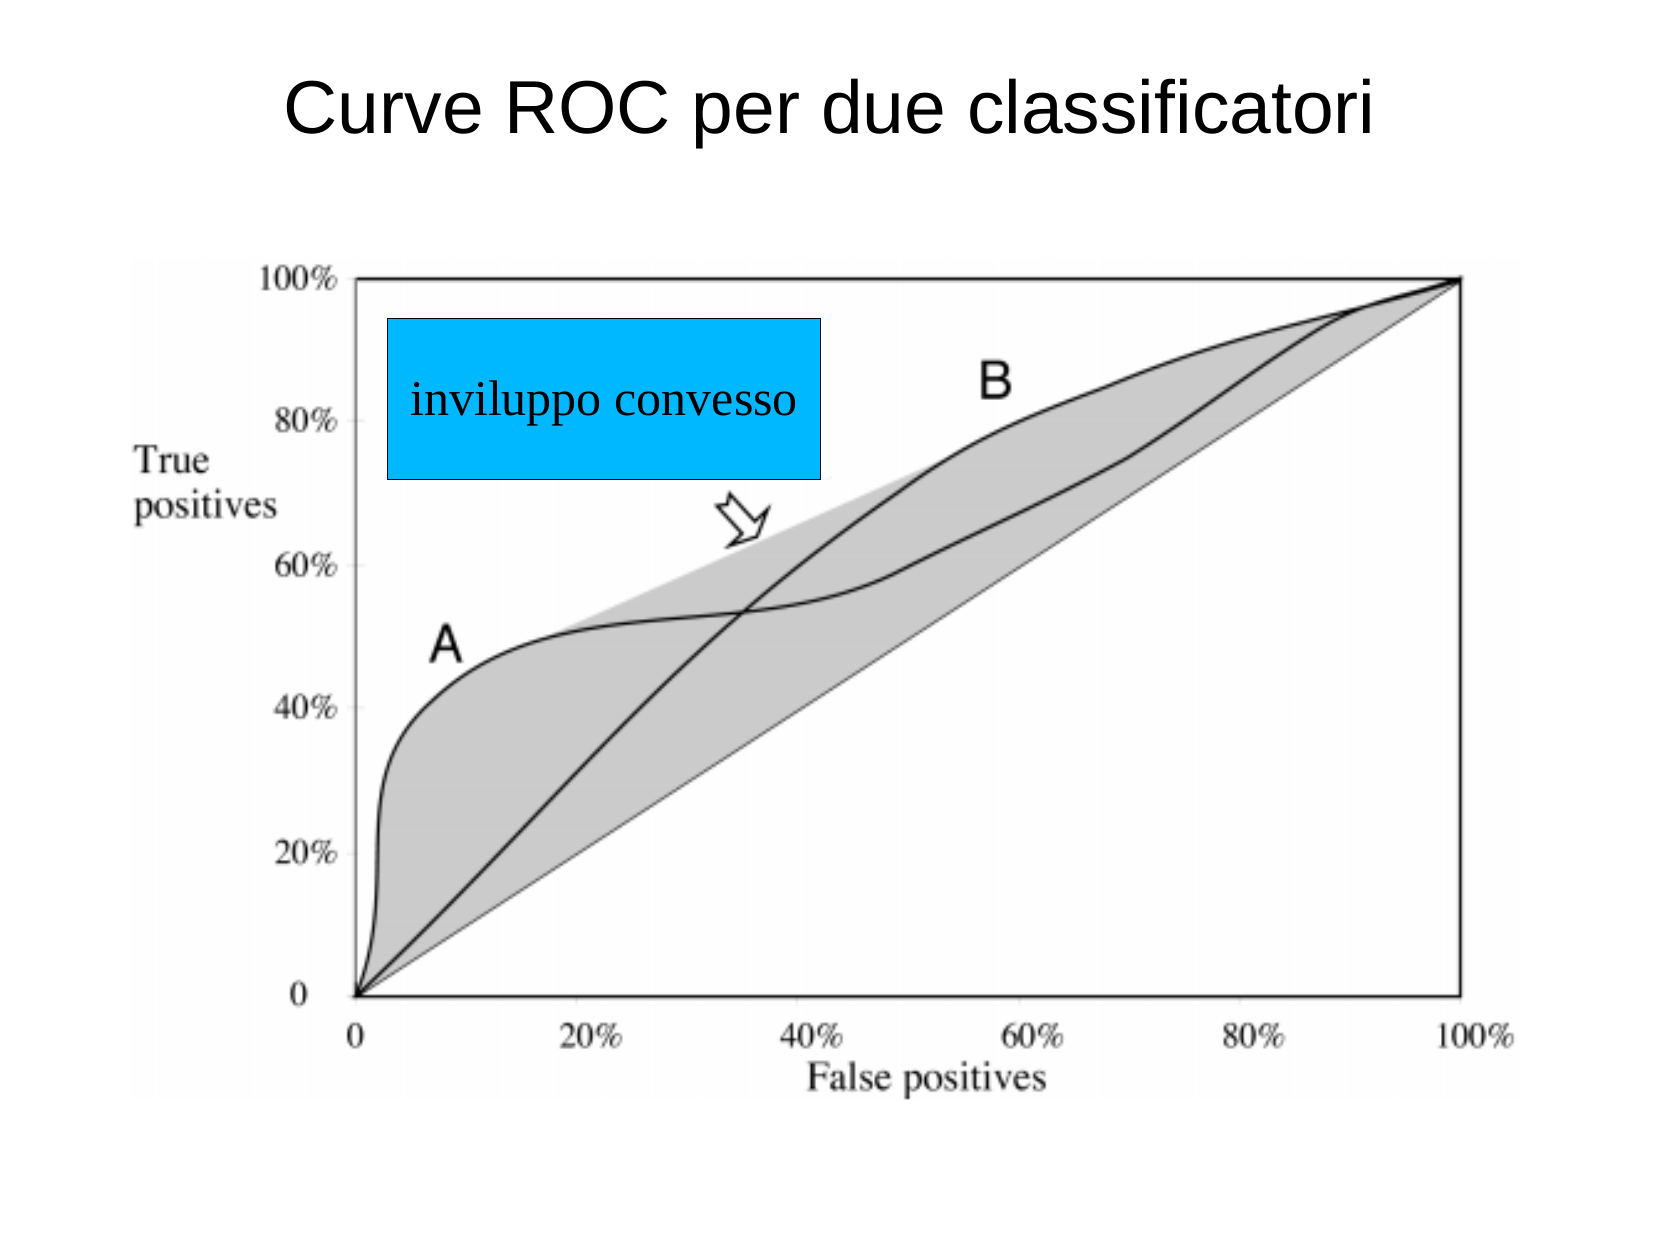

# Curve ROC per due classificatori
inviluppo convesso